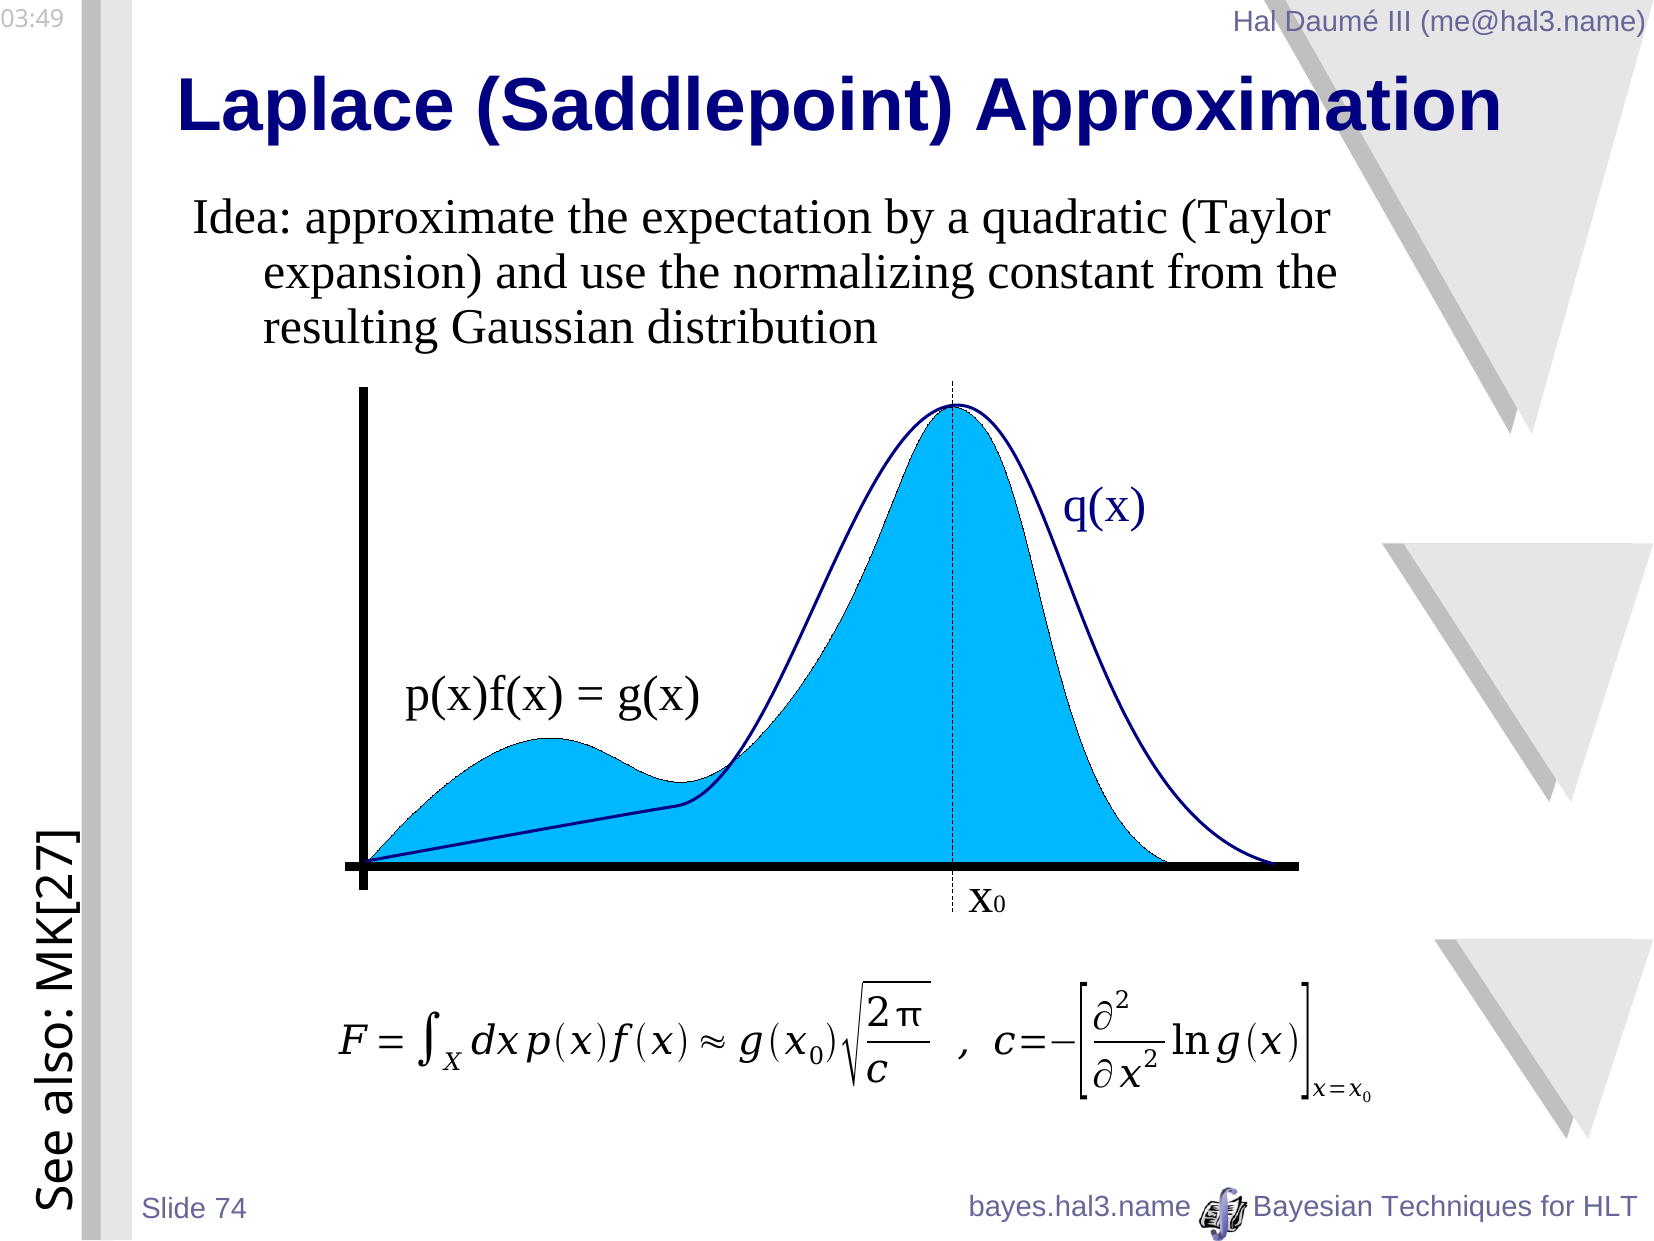

# Laplace (Saddlepoint) Approximation
Idea: approximate the expectation by a quadratic (Taylor expansion) and use the normalizing constant from the resulting Gaussian distribution
x0
q(x)
p(x)f(x) = g(x)
See also: MK[27]